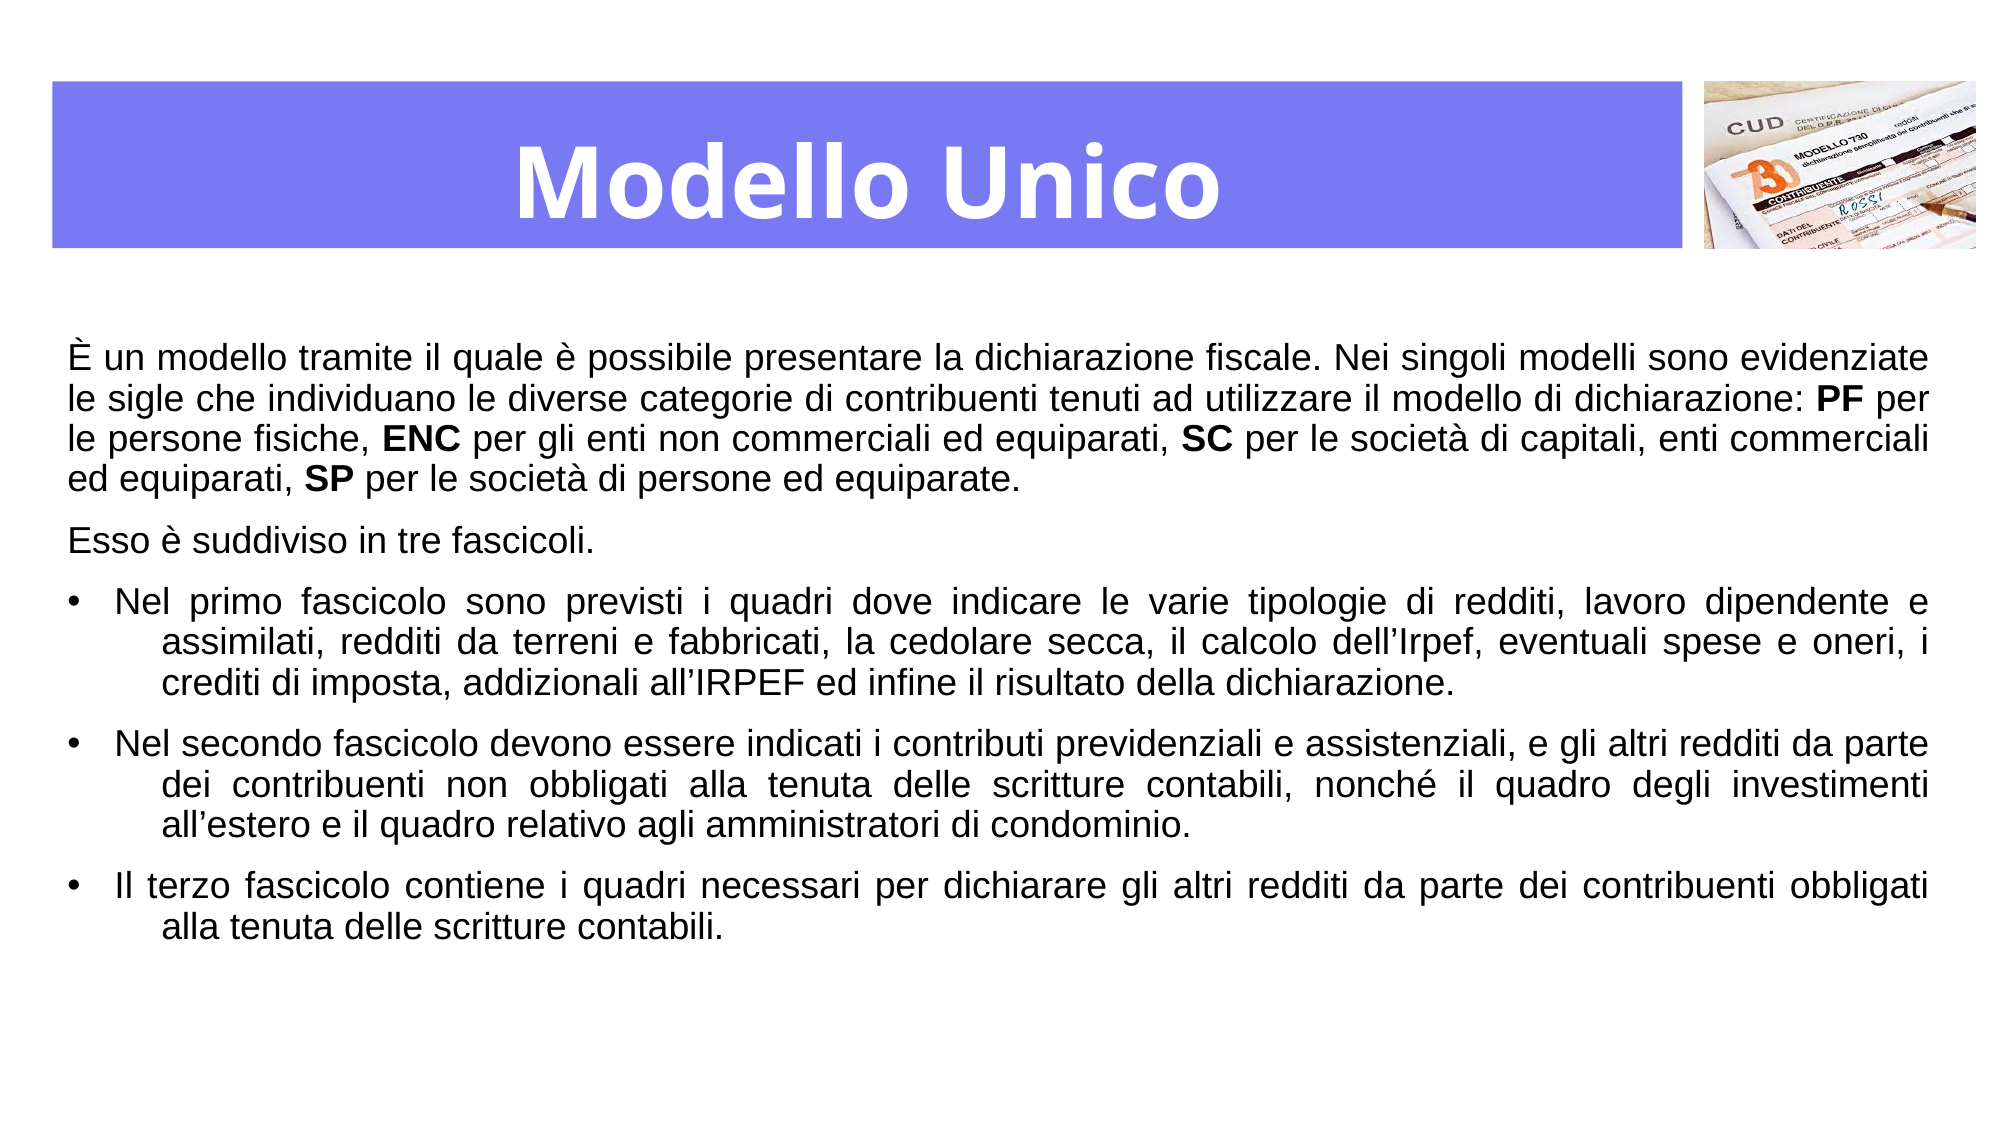

Modello Unico
# È un modello tramite il quale è possibile presentare la dichiarazione fiscale. Nei singoli modelli sono evidenziate le sigle che individuano le diverse categorie di contribuenti tenuti ad utilizzare il modello di dichiarazione: PF per le persone fisiche, ENC per gli enti non commerciali ed equiparati, SC per le società di capitali, enti commerciali ed equiparati, SP per le società di persone ed equiparate.
Esso è suddiviso in tre fascicoli.
Nel primo fascicolo sono previsti i quadri dove indicare le varie tipologie di redditi, lavoro dipendente e assimilati, redditi da terreni e fabbricati, la cedolare secca, il calcolo dell’Irpef, eventuali spese e oneri, i crediti di imposta, addizionali all’IRPEF ed infine il risultato della dichiarazione.
Nel secondo fascicolo devono essere indicati i contributi previdenziali e assistenziali, e gli altri redditi da parte dei contribuenti non obbligati alla tenuta delle scritture contabili, nonché il quadro degli investimenti all’estero e il quadro relativo agli amministratori di condominio.
Il terzo fascicolo contiene i quadri necessari per dichiarare gli altri redditi da parte dei contribuenti obbligati alla tenuta delle scritture contabili.